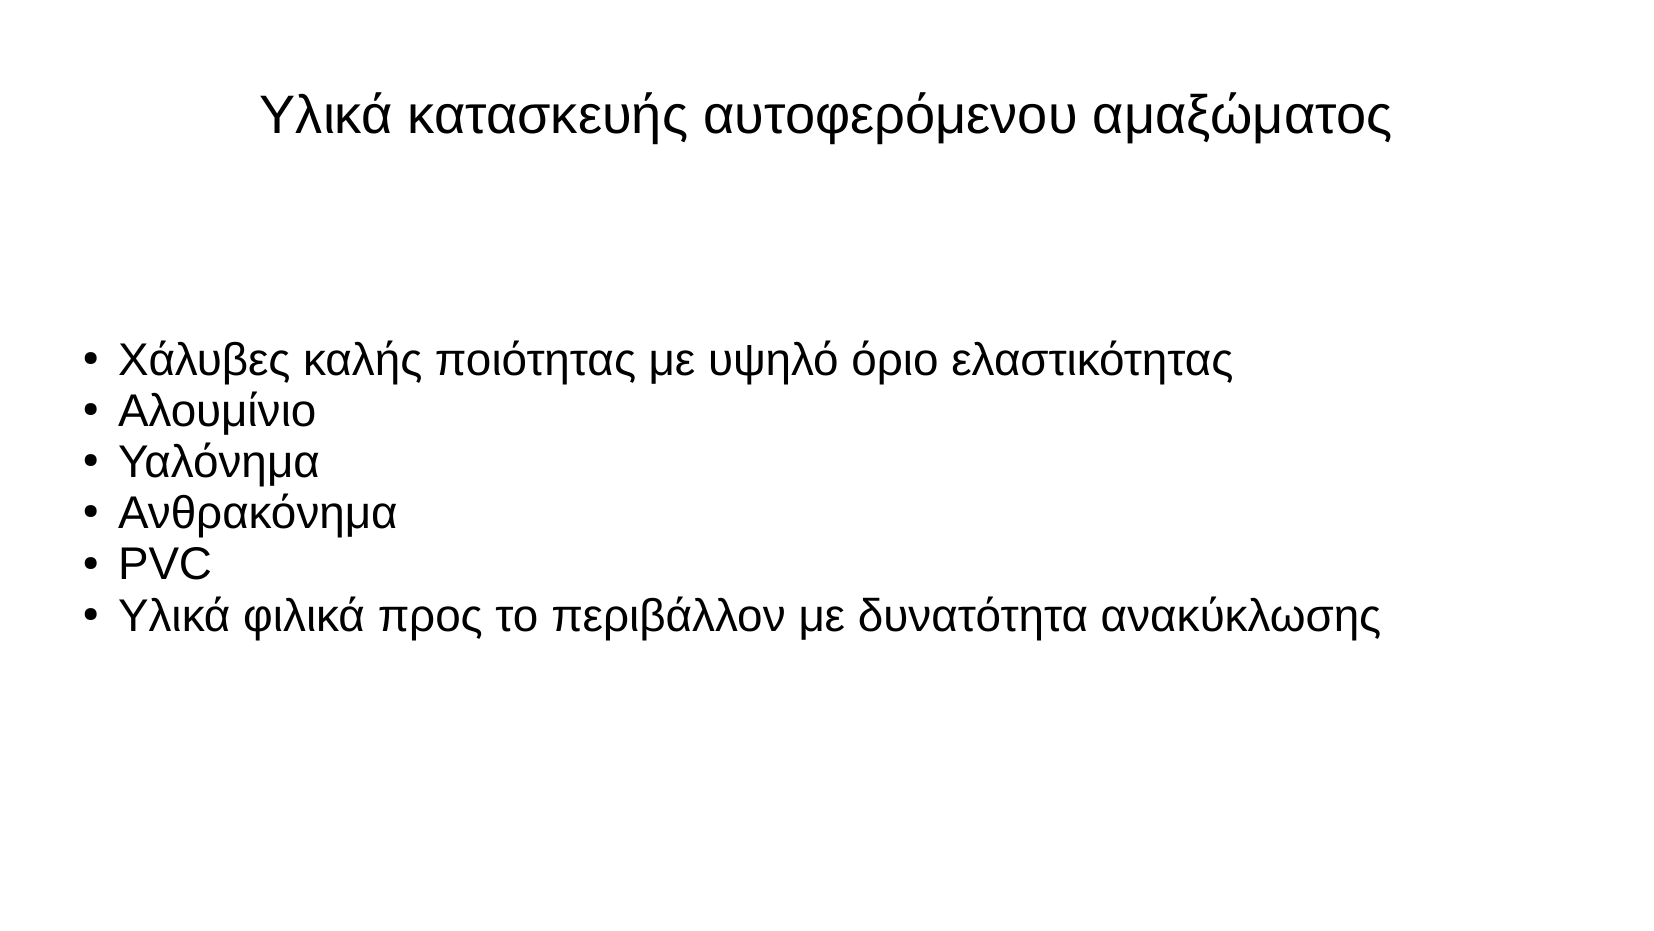

# Υλικά κατασκευής αυτοφερόμενου αμαξώματος
Χάλυβες καλής ποιότητας με υψηλό όριο ελαστικότητας
Αλουμίνιο
Υαλόνημα
Ανθρακόνημα
PVC
Υλικά φιλικά προς το περιβάλλον με δυνατότητα ανακύκλωσης